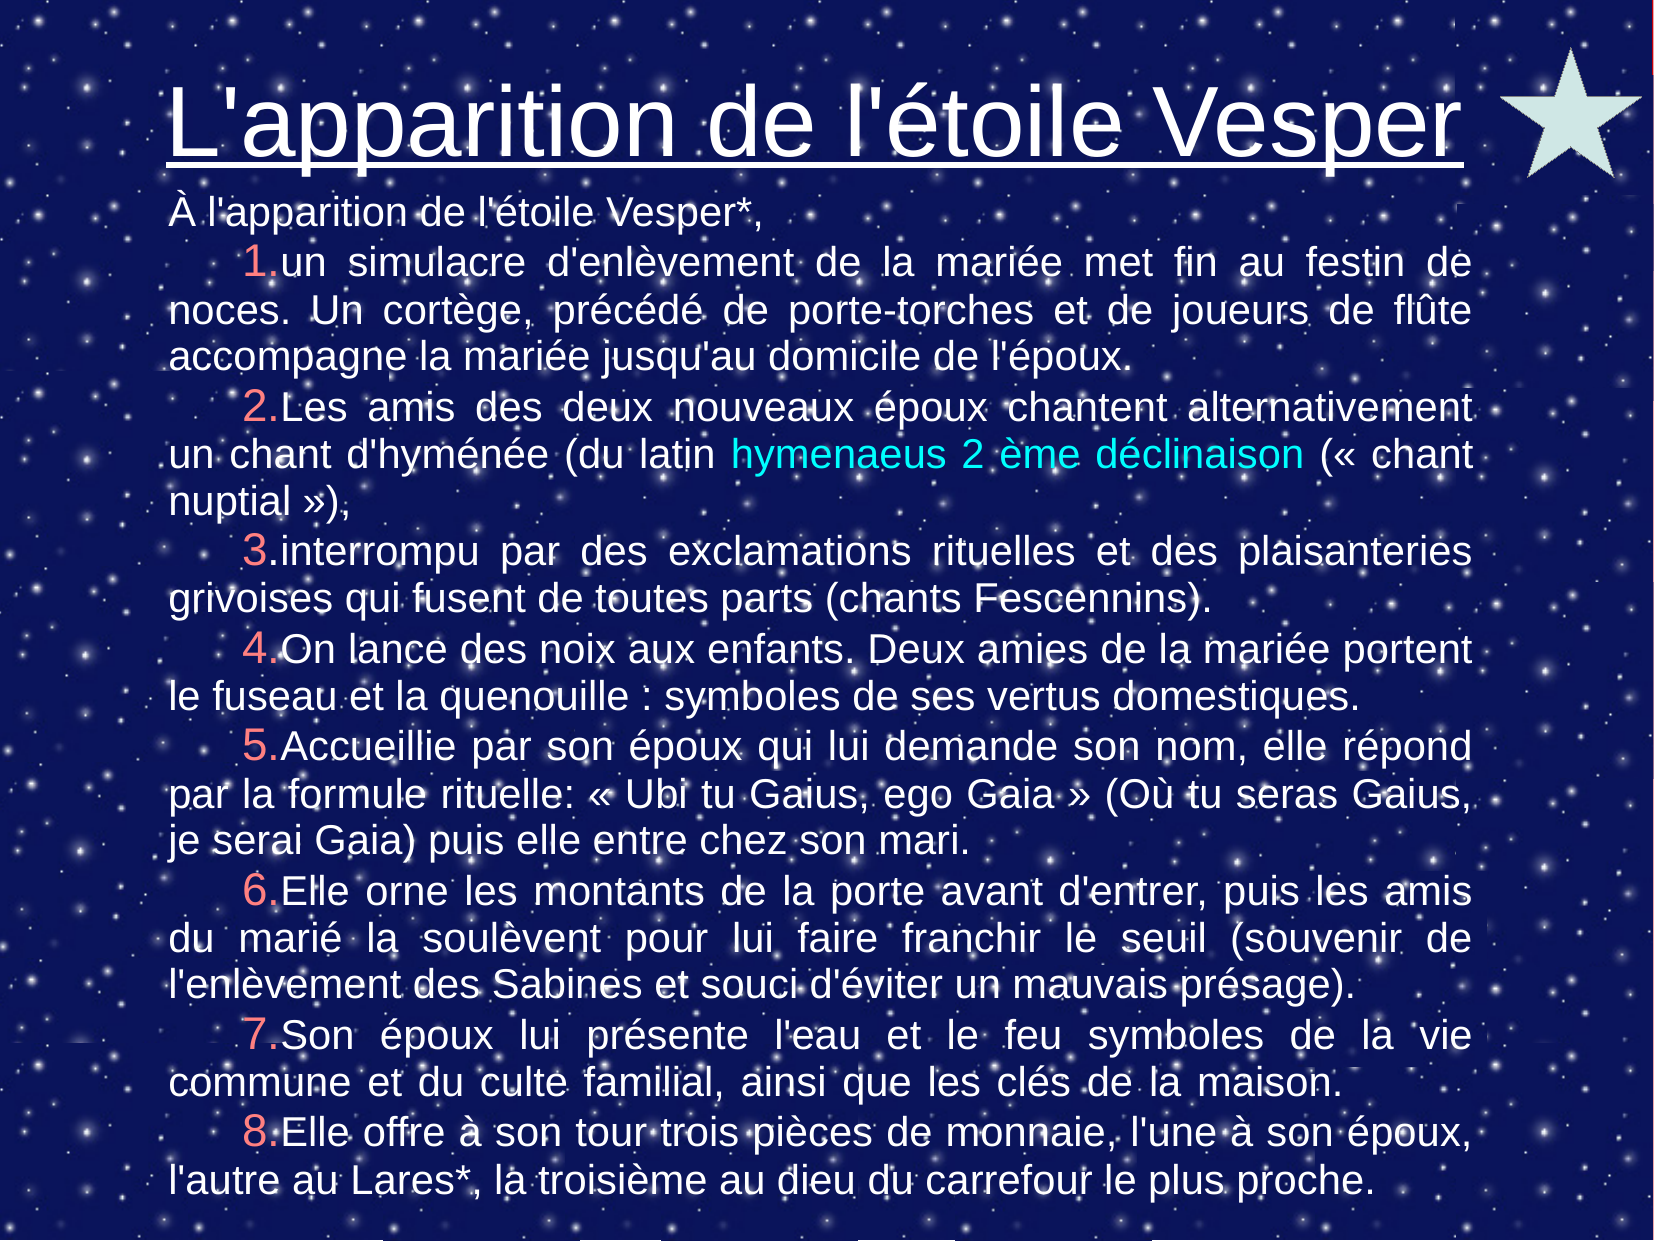

# L'apparition de l'étoile Vesper
L'apparition de l'étoile Vesper
À l'apparition de l'étoile Vesper*,
	1.un simulacre d'enlèvement de la mariée met fin au festin de noces. Un cortège, précédé de porte-torches et de joueurs de flûte accompagne la mariée jusqu'au domicile de l'époux.
	2.Les amis des deux nouveaux époux chantent alternativement un chant d'hyménée (du latin hymenaeus 2 ème déclinaison (« chant nuptial »),
	3.interrompu par des exclamations rituelles et des plaisanteries grivoises qui fusent de toutes parts (chants Fescennins).
	4.On lance des noix aux enfants. Deux amies de la mariée portent le fuseau et la quenouille : symboles de ses vertus domestiques.
	5.Accueillie par son époux qui lui demande son nom, elle répond par la formule rituelle: « Ubi tu Gaius, ego Gaia » (Où tu seras Gaius, je serai Gaia) puis elle entre chez son mari.
	6.Elle orne les montants de la porte avant d'entrer, puis les amis du marié la soulèvent pour lui faire franchir le seuil (souvenir de l'enlèvement des Sabines et souci d'éviter un mauvais présage).
	7.Son époux lui présente l'eau et le feu symboles de la vie commune et du culte familial, ainsi que les clés de la maison. 			8.Elle offre à son tour trois pièces de monnaie, l'une à son époux, l'autre au Lares*, la troisième au dieu du carrefour le plus proche.
À l'apparition de l'étoile Vesper, un simulacre d'enlèvement de la mariée met fin au festin de noces. Un cortège, précédé de porte-torches et de joueurs de flûte accompagne la mariée jusqu'au domicile de l'époux. Les amis des deux nouveaux époux chantent alternativement un chant d'hyménée (du latin hymenaeus, 2 ème déclinaison (« chant nuptial »),du grec hymenaios (« chant d’Hymen »), du nom de la divinité païenne) interrompu par des exclamations rituelles et des plaisanteries grivoises qui fusent de toutes parts (chants Fescennins). On lance des noix aux enfants. Deux amies de la mariée portent le fuseau et la quenouille : symboles de ses vertus domestiques. Accueillie par son époux qui lui demande son nom, elle répond par la formule rituelle: « Ubi tu Gaius, ego Gaia » (Où tu seras Gaius, je serai Gaia) puis elle entre chez son mari. Elle orne les montants de la porte avant d'entrer, puis les amis du marié la soulèvent pour lui faire franchir le seuil (souvenir de l'enlèvement des Sabines et souci d'éviter un mauvais présage). Son époux lui présente l'eau et le feu symboles de la vie commune et du culte familial, ainsi que les clés de la maison. Elle offre à son tour trois pièces de monnaie, l'une à son époux, l'autre au Lares*, la troisième au dieu du carrefour le plus proche.